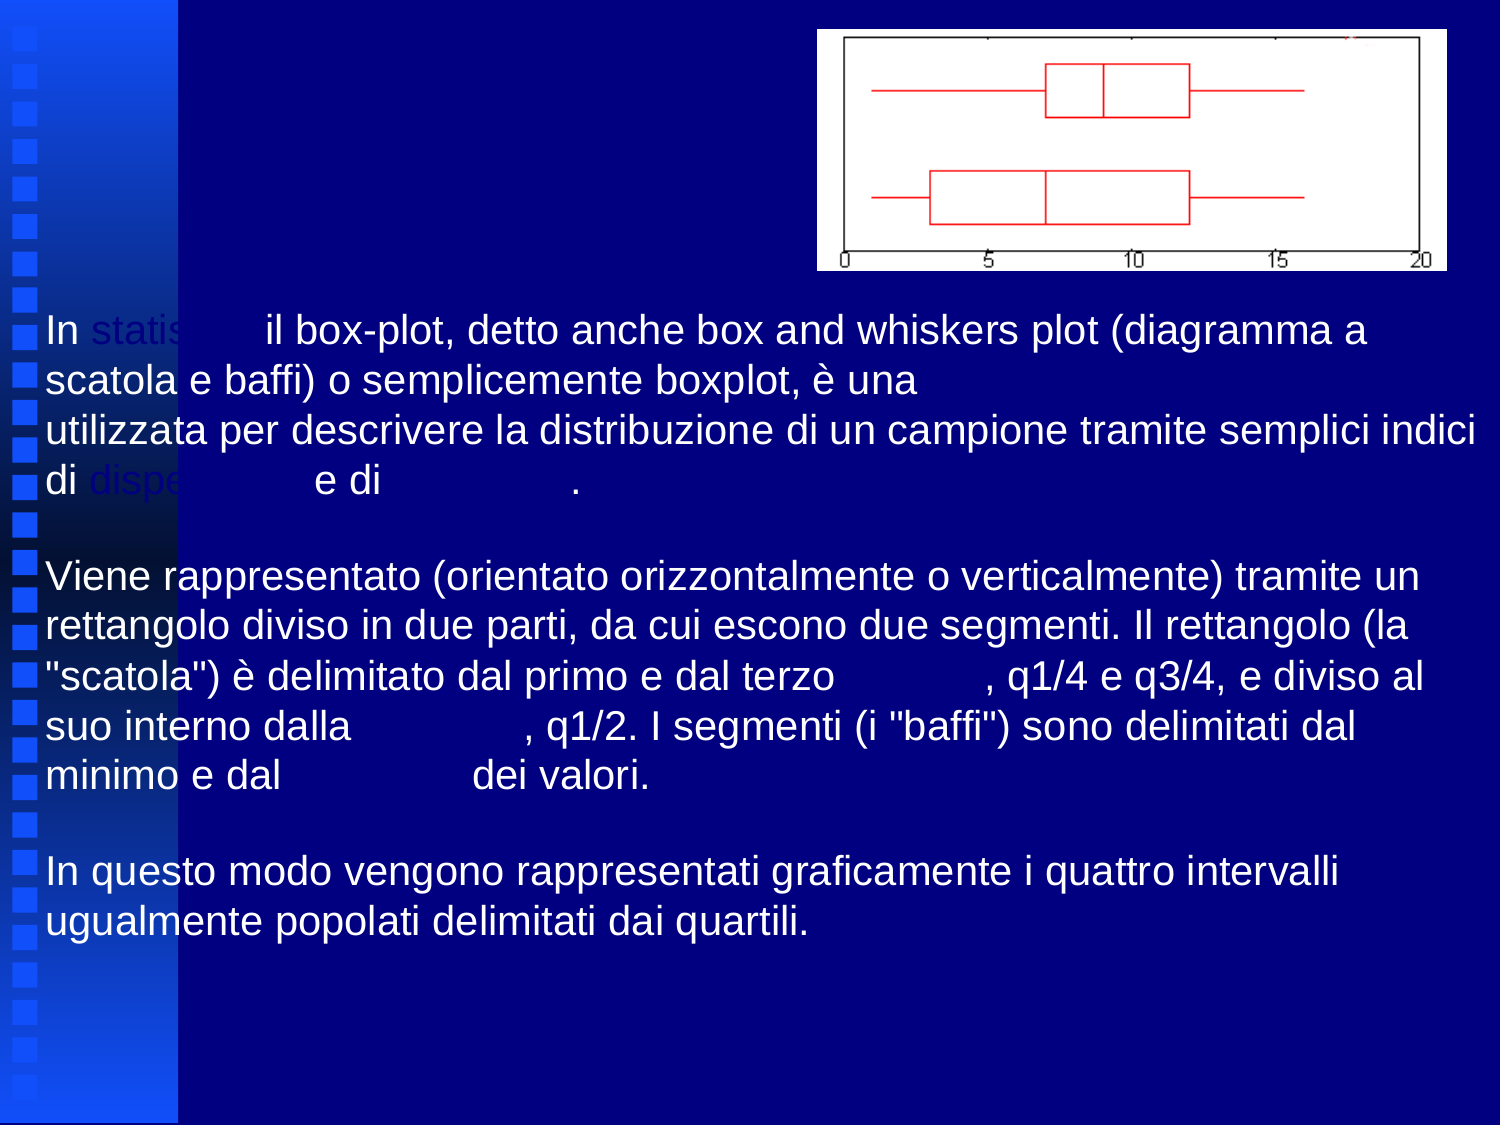

In statistica il box-plot, detto anche box and whiskers plot (diagramma a scatola e baffi) o semplicemente boxplot, è una rappresentazione grafica utilizzata per descrivere la distribuzione di un campione tramite semplici indici di dispersione e di posizione.
Viene rappresentato (orientato orizzontalmente o verticalmente) tramite un rettangolo diviso in due parti, da cui escono due segmenti. Il rettangolo (la "scatola") è delimitato dal primo e dal terzo quartile, q1/4 e q3/4, e diviso al suo interno dalla mediana, q1/2. I segmenti (i "baffi") sono delimitati dal minimo e dal massimo dei valori.
In questo modo vengono rappresentati graficamente i quattro intervalli ugualmente popolati delimitati dai quartili.